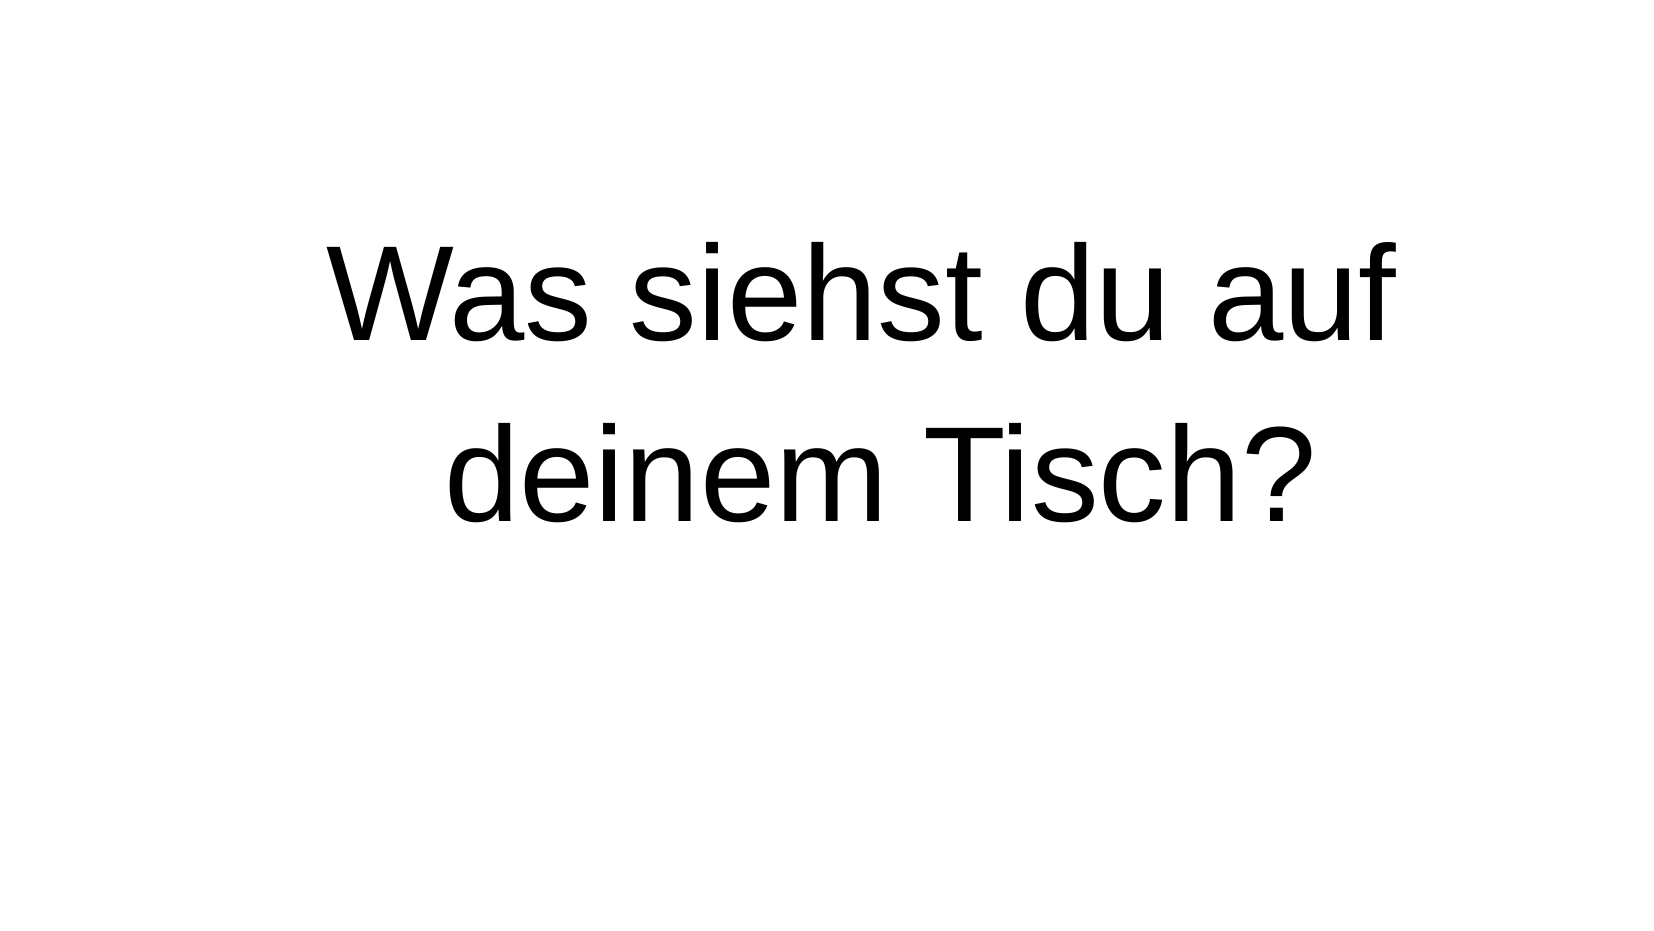

#
Was siehst du auf
 deinem Tisch?